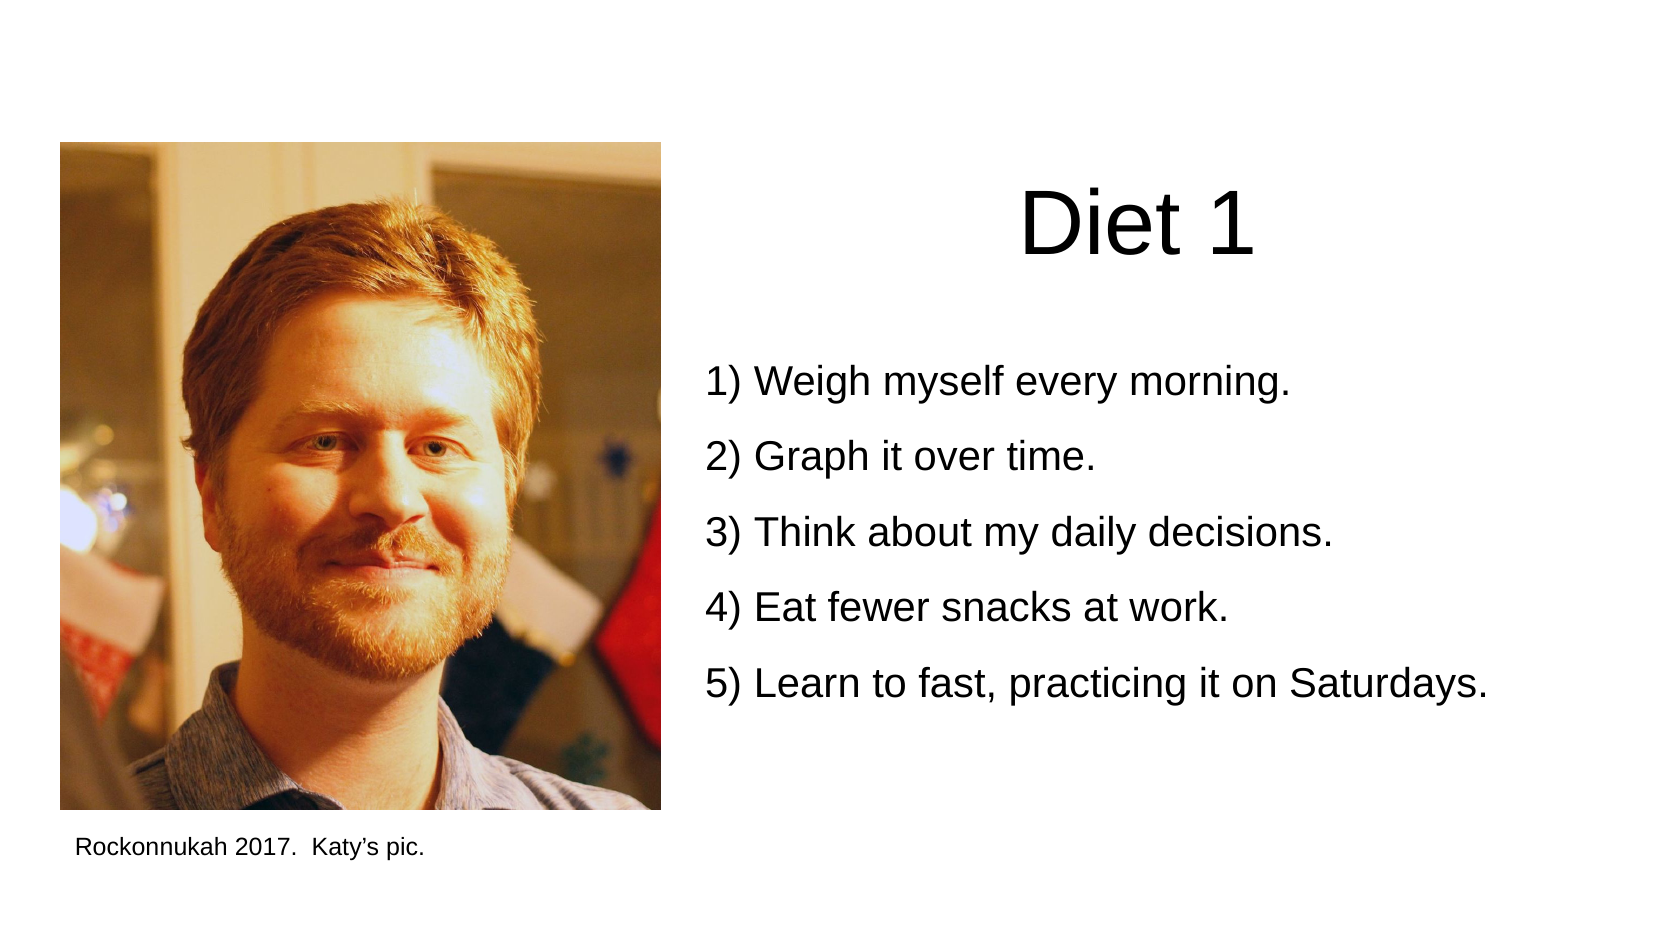

# Diet 1
 Weigh myself every morning.
 Graph it over time.
 Think about my daily decisions.
 Eat fewer snacks at work.
 Learn to fast, practicing it on Saturdays.
Rockonnukah 2017. Katy’s pic.